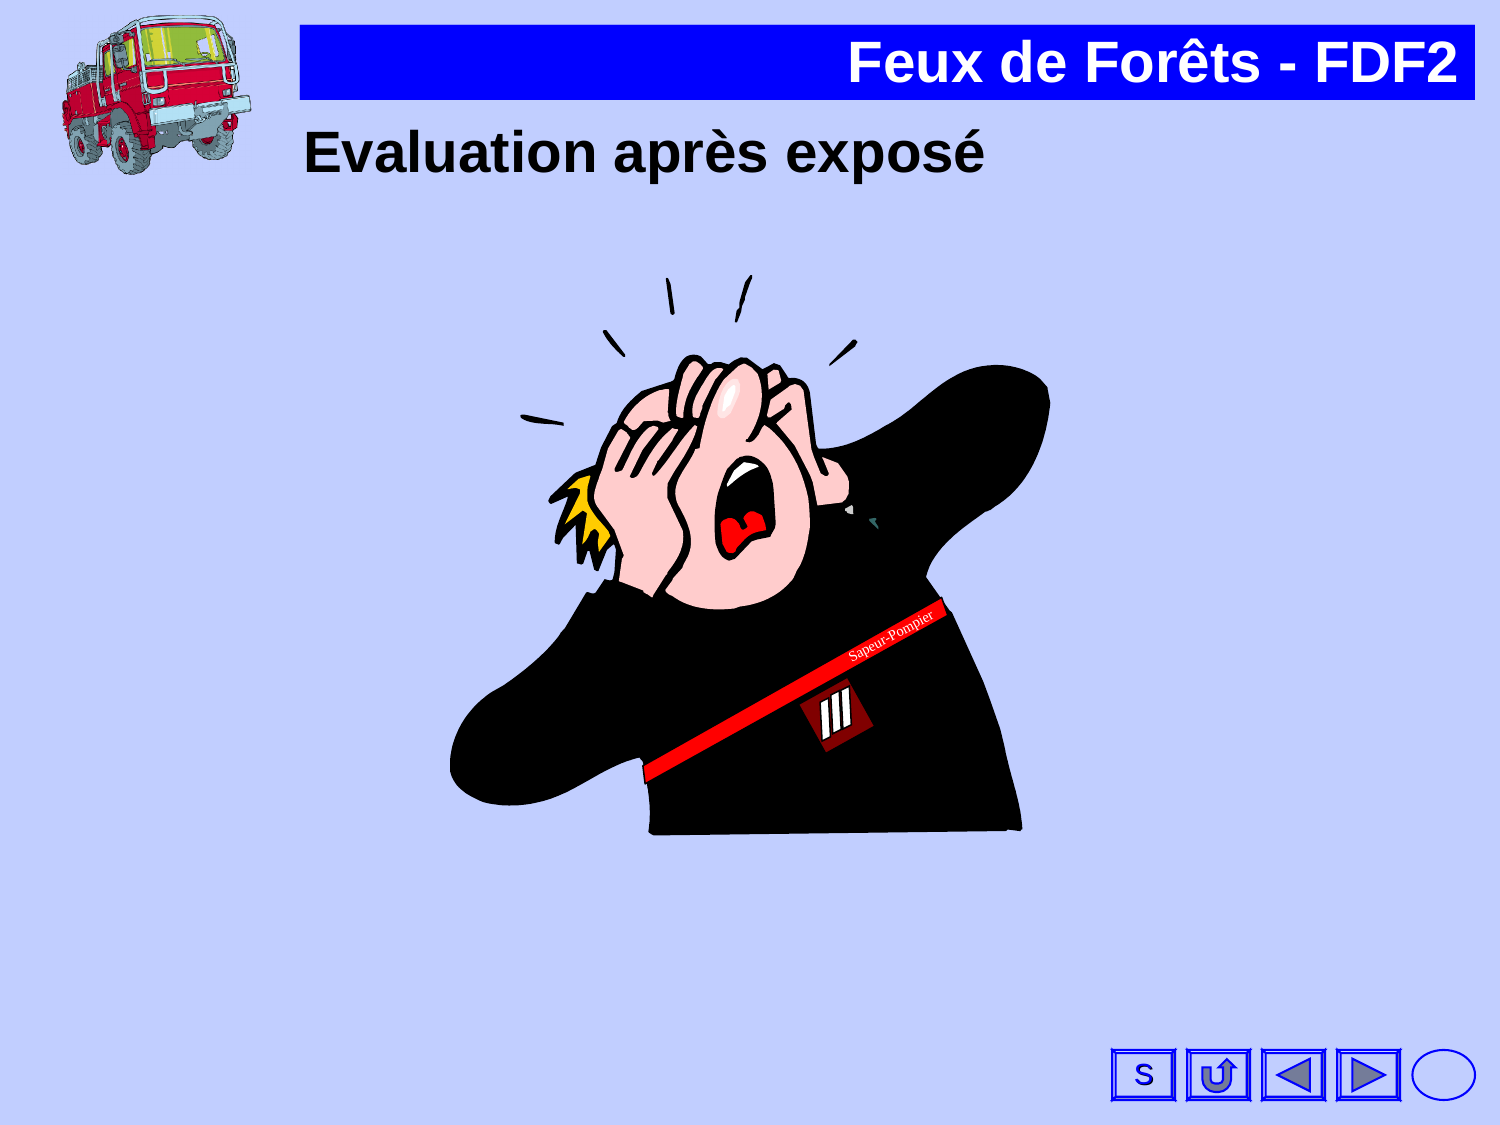

Feux de Forêts - FDF2
Evaluation après exposé
Sapeur-Pompier